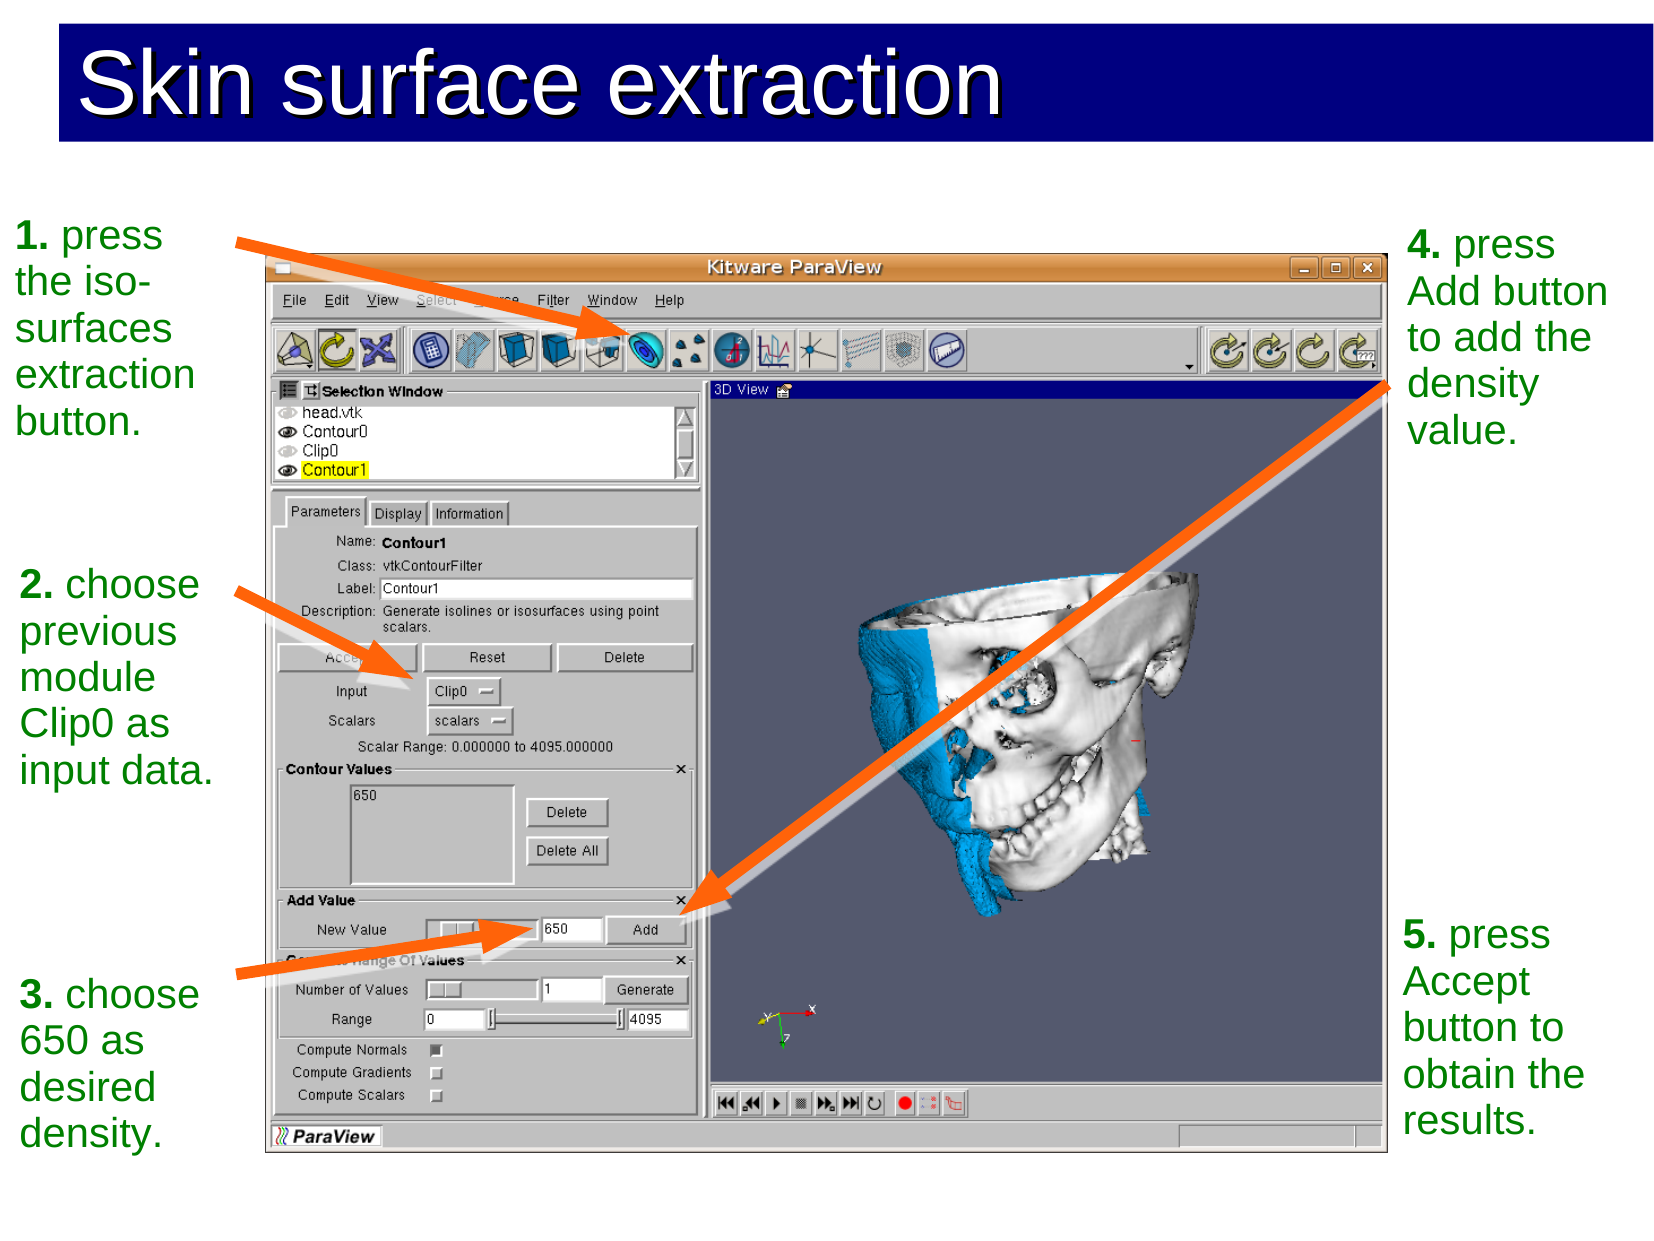

# Skin surface extraction
1. press the iso-surfaces extraction button.
4. press Add button to add the density value.
2. choose previous module Clip0 as input data.
5. press Accept button to obtain the results.
3. choose 650 as desired density.